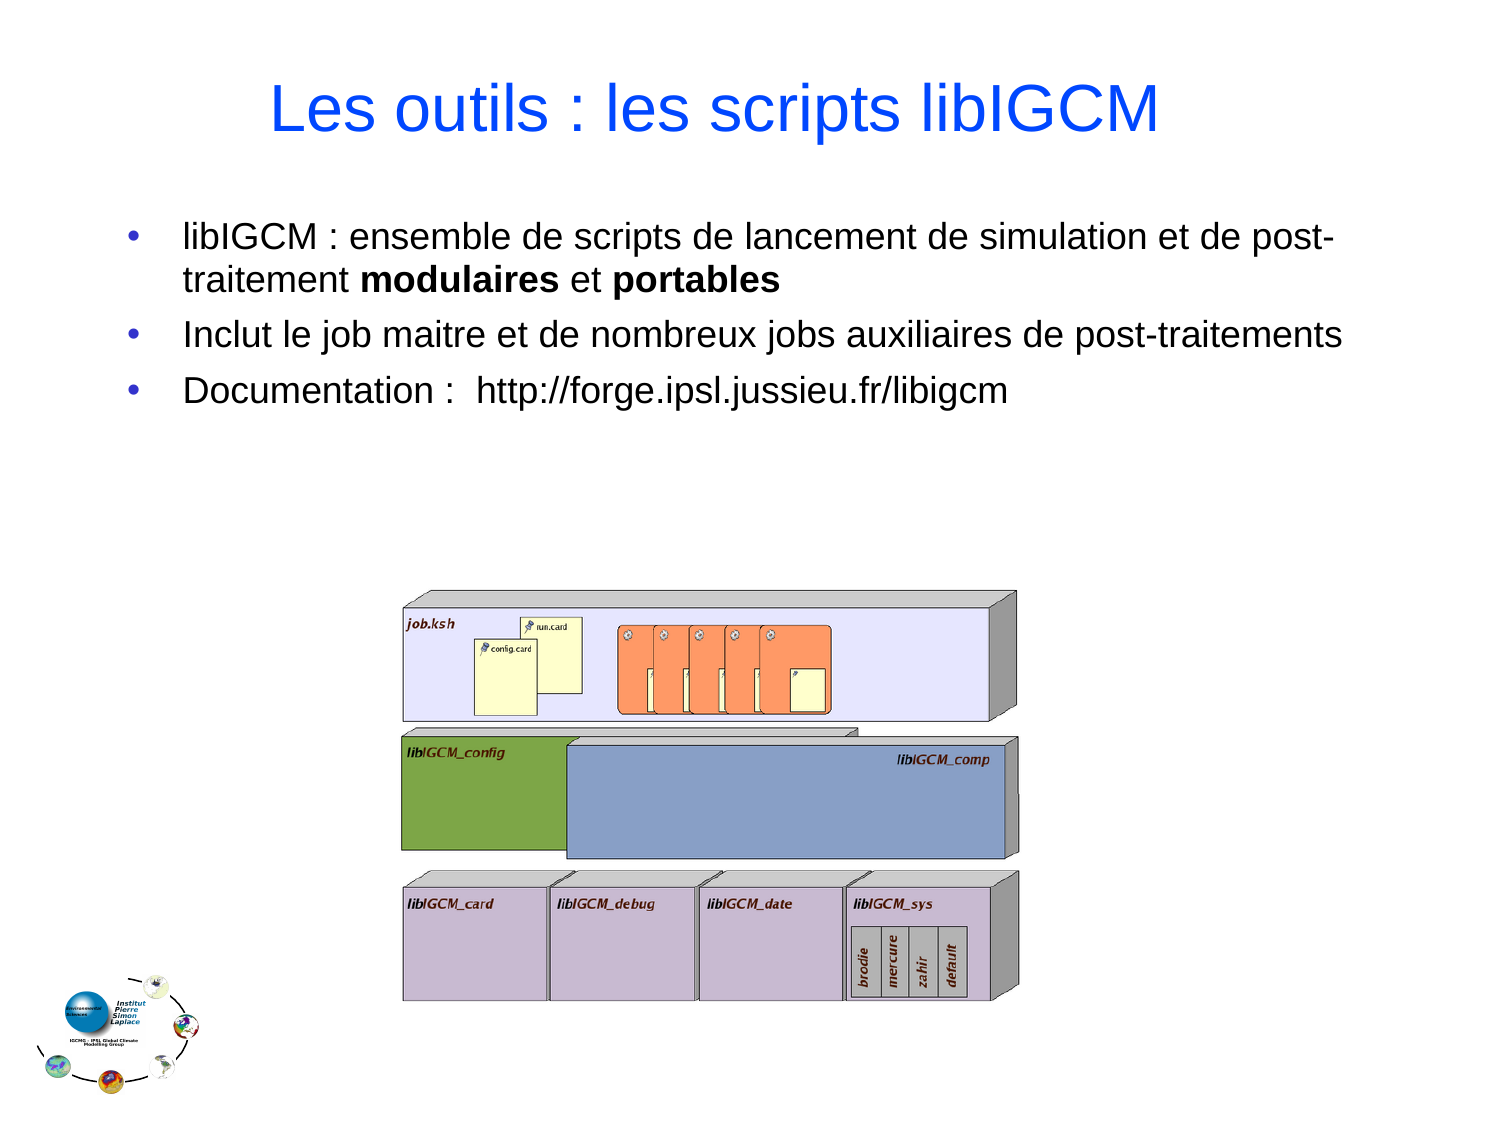

Les outils : les scripts libIGCM
libIGCM : ensemble de scripts de lancement de simulation et de post-traitement modulaires et portables
Inclut le job maitre et de nombreux jobs auxiliaires de post-traitements
Documentation : http://forge.ipsl.jussieu.fr/libigcm